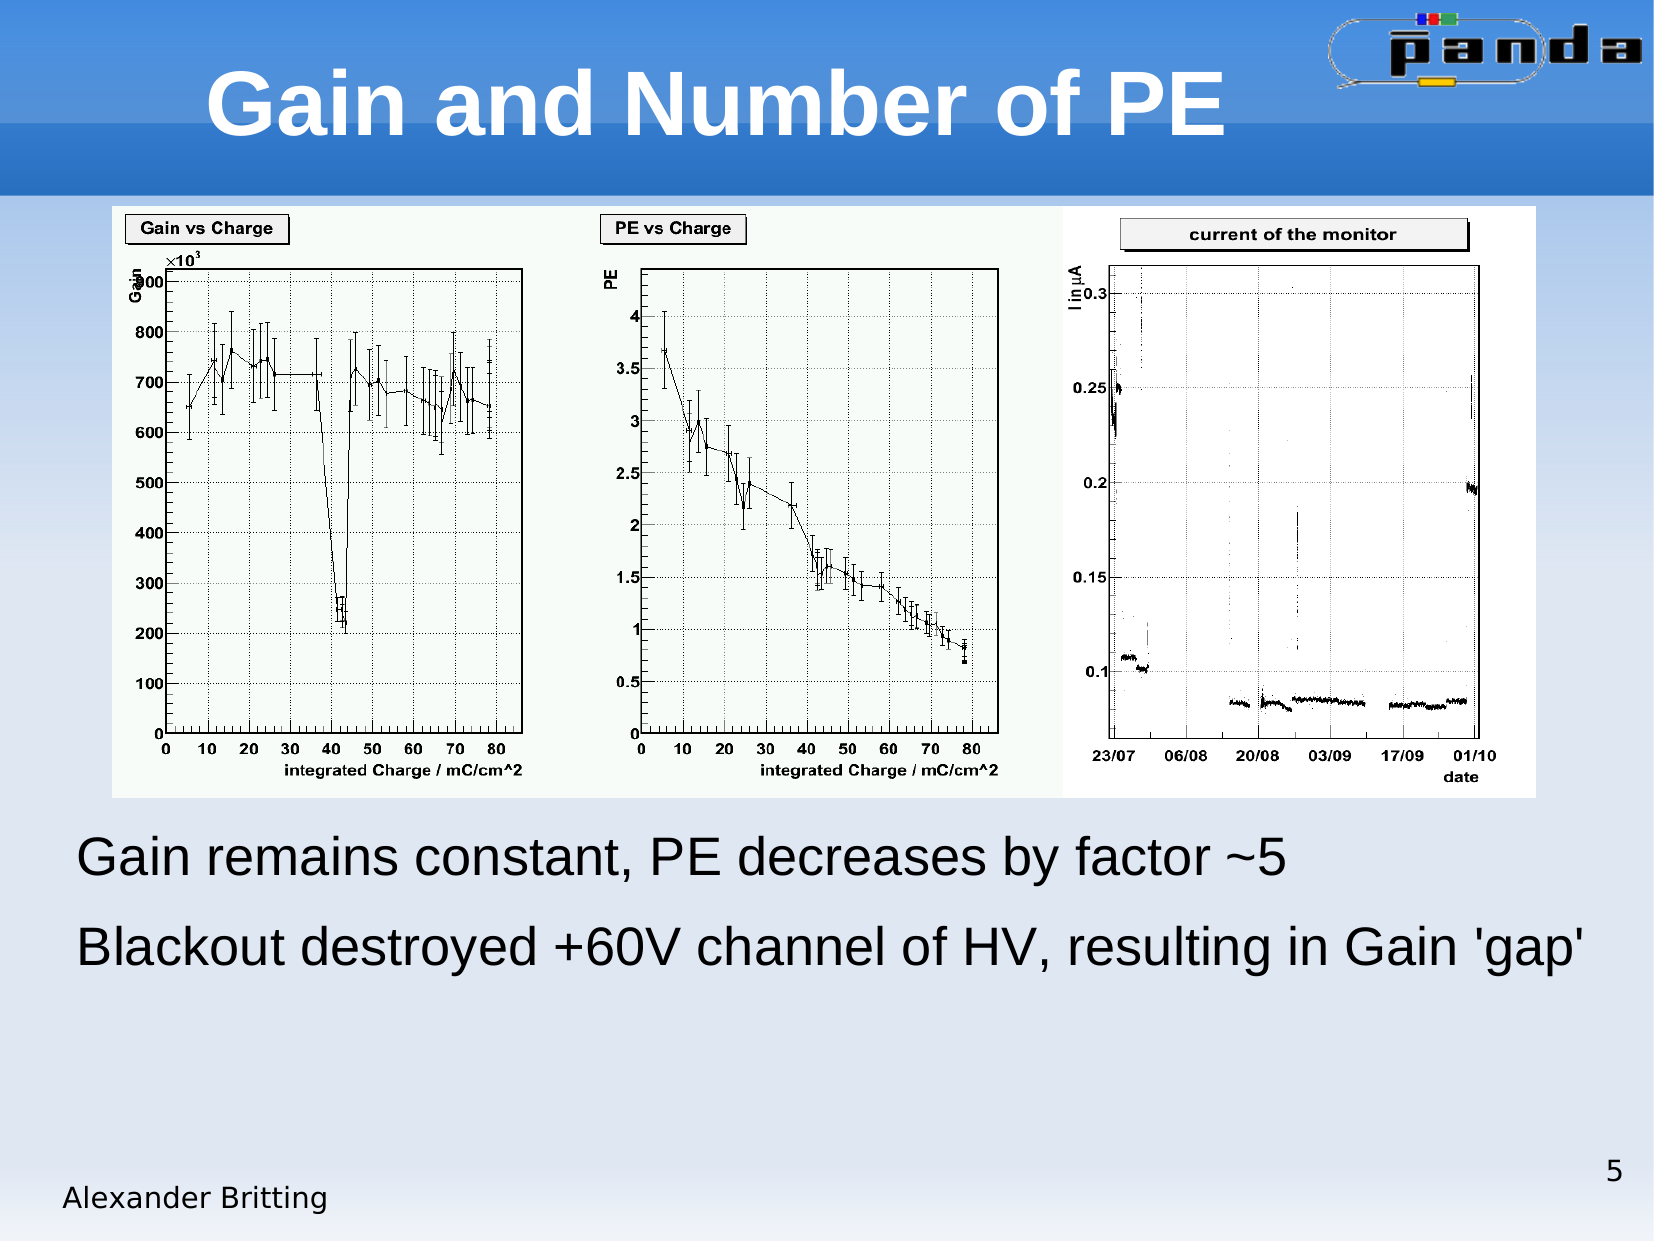

# Gain and Number of PE
Gain remains constant, PE decreases by factor ~5
Blackout destroyed +60V channel of HV, resulting in Gain 'gap'
5
Alexander Britting